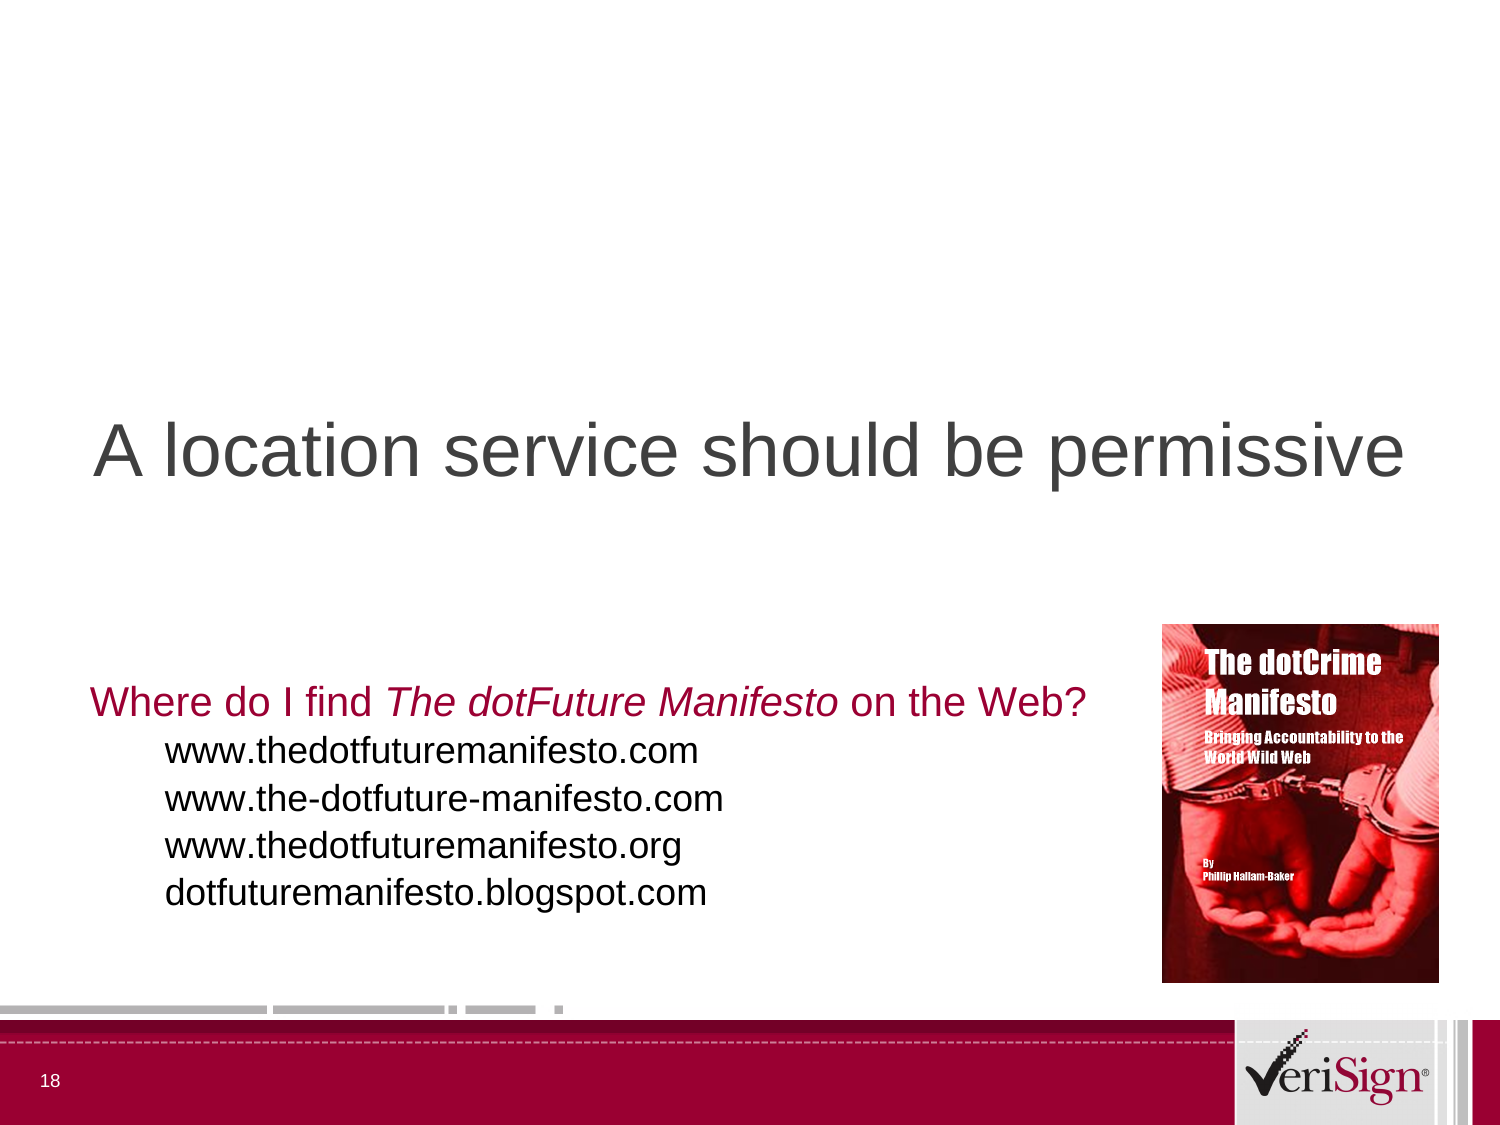

# A location service should be permissive
Where do I find The dotFuture Manifesto on the Web?
www.thedotfuturemanifesto.com
www.the-dotfuture-manifesto.com
www.thedotfuturemanifesto.org
dotfuturemanifesto.blogspot.com
18